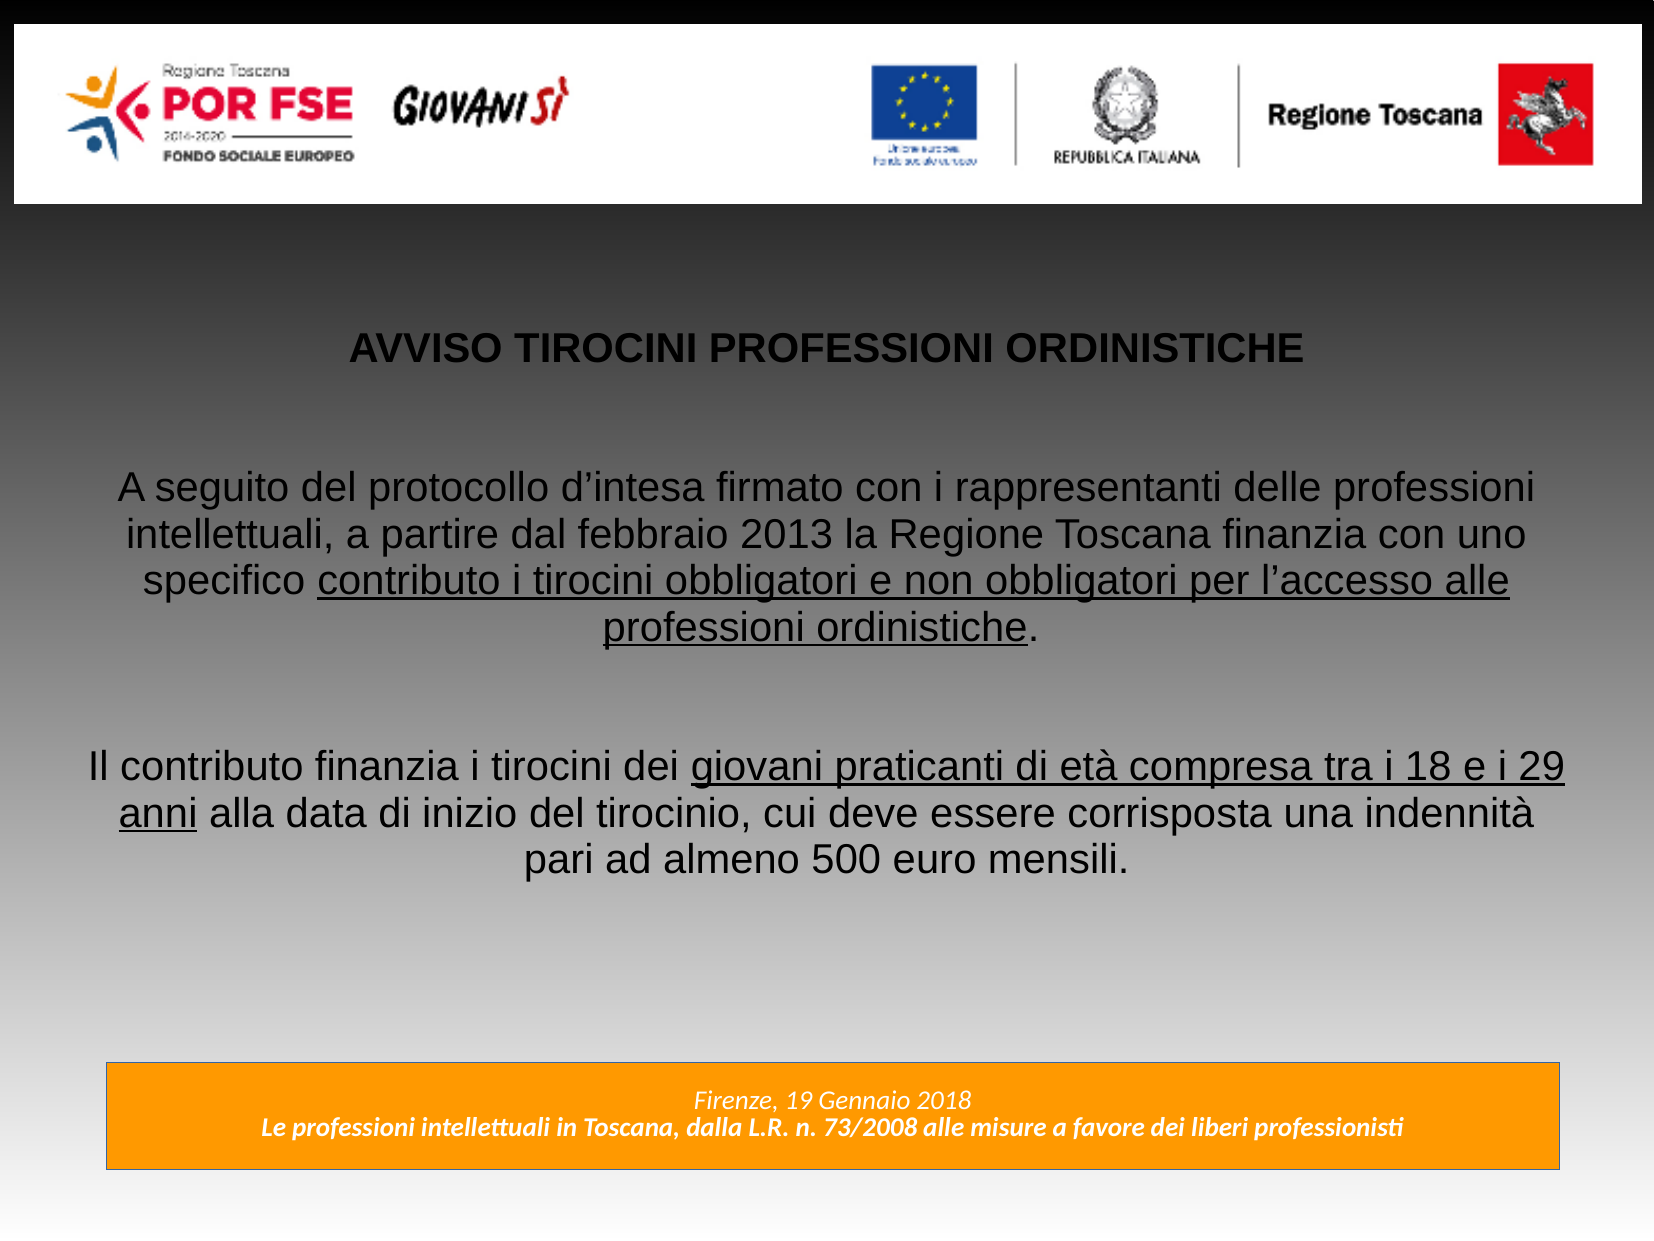

#
AVVISO TIROCINI PROFESSIONI ORDINISTICHE
A seguito del protocollo d’intesa firmato con i rappresentanti delle professioni intellettuali, a partire dal febbraio 2013 la Regione Toscana finanzia con uno specifico contributo i tirocini obbligatori e non obbligatori per l’accesso alle professioni ordinistiche.
Il contributo finanzia i tirocini dei giovani praticanti di età compresa tra i 18 e i 29 anni alla data di inizio del tirocinio, cui deve essere corrisposta una indennità pari ad almeno 500 euro mensili.
Firenze, 19 Gennaio 2018
Le professioni intellettuali in Toscana, dalla L.R. n. 73/2008 alle misure a favore dei liberi professionisti